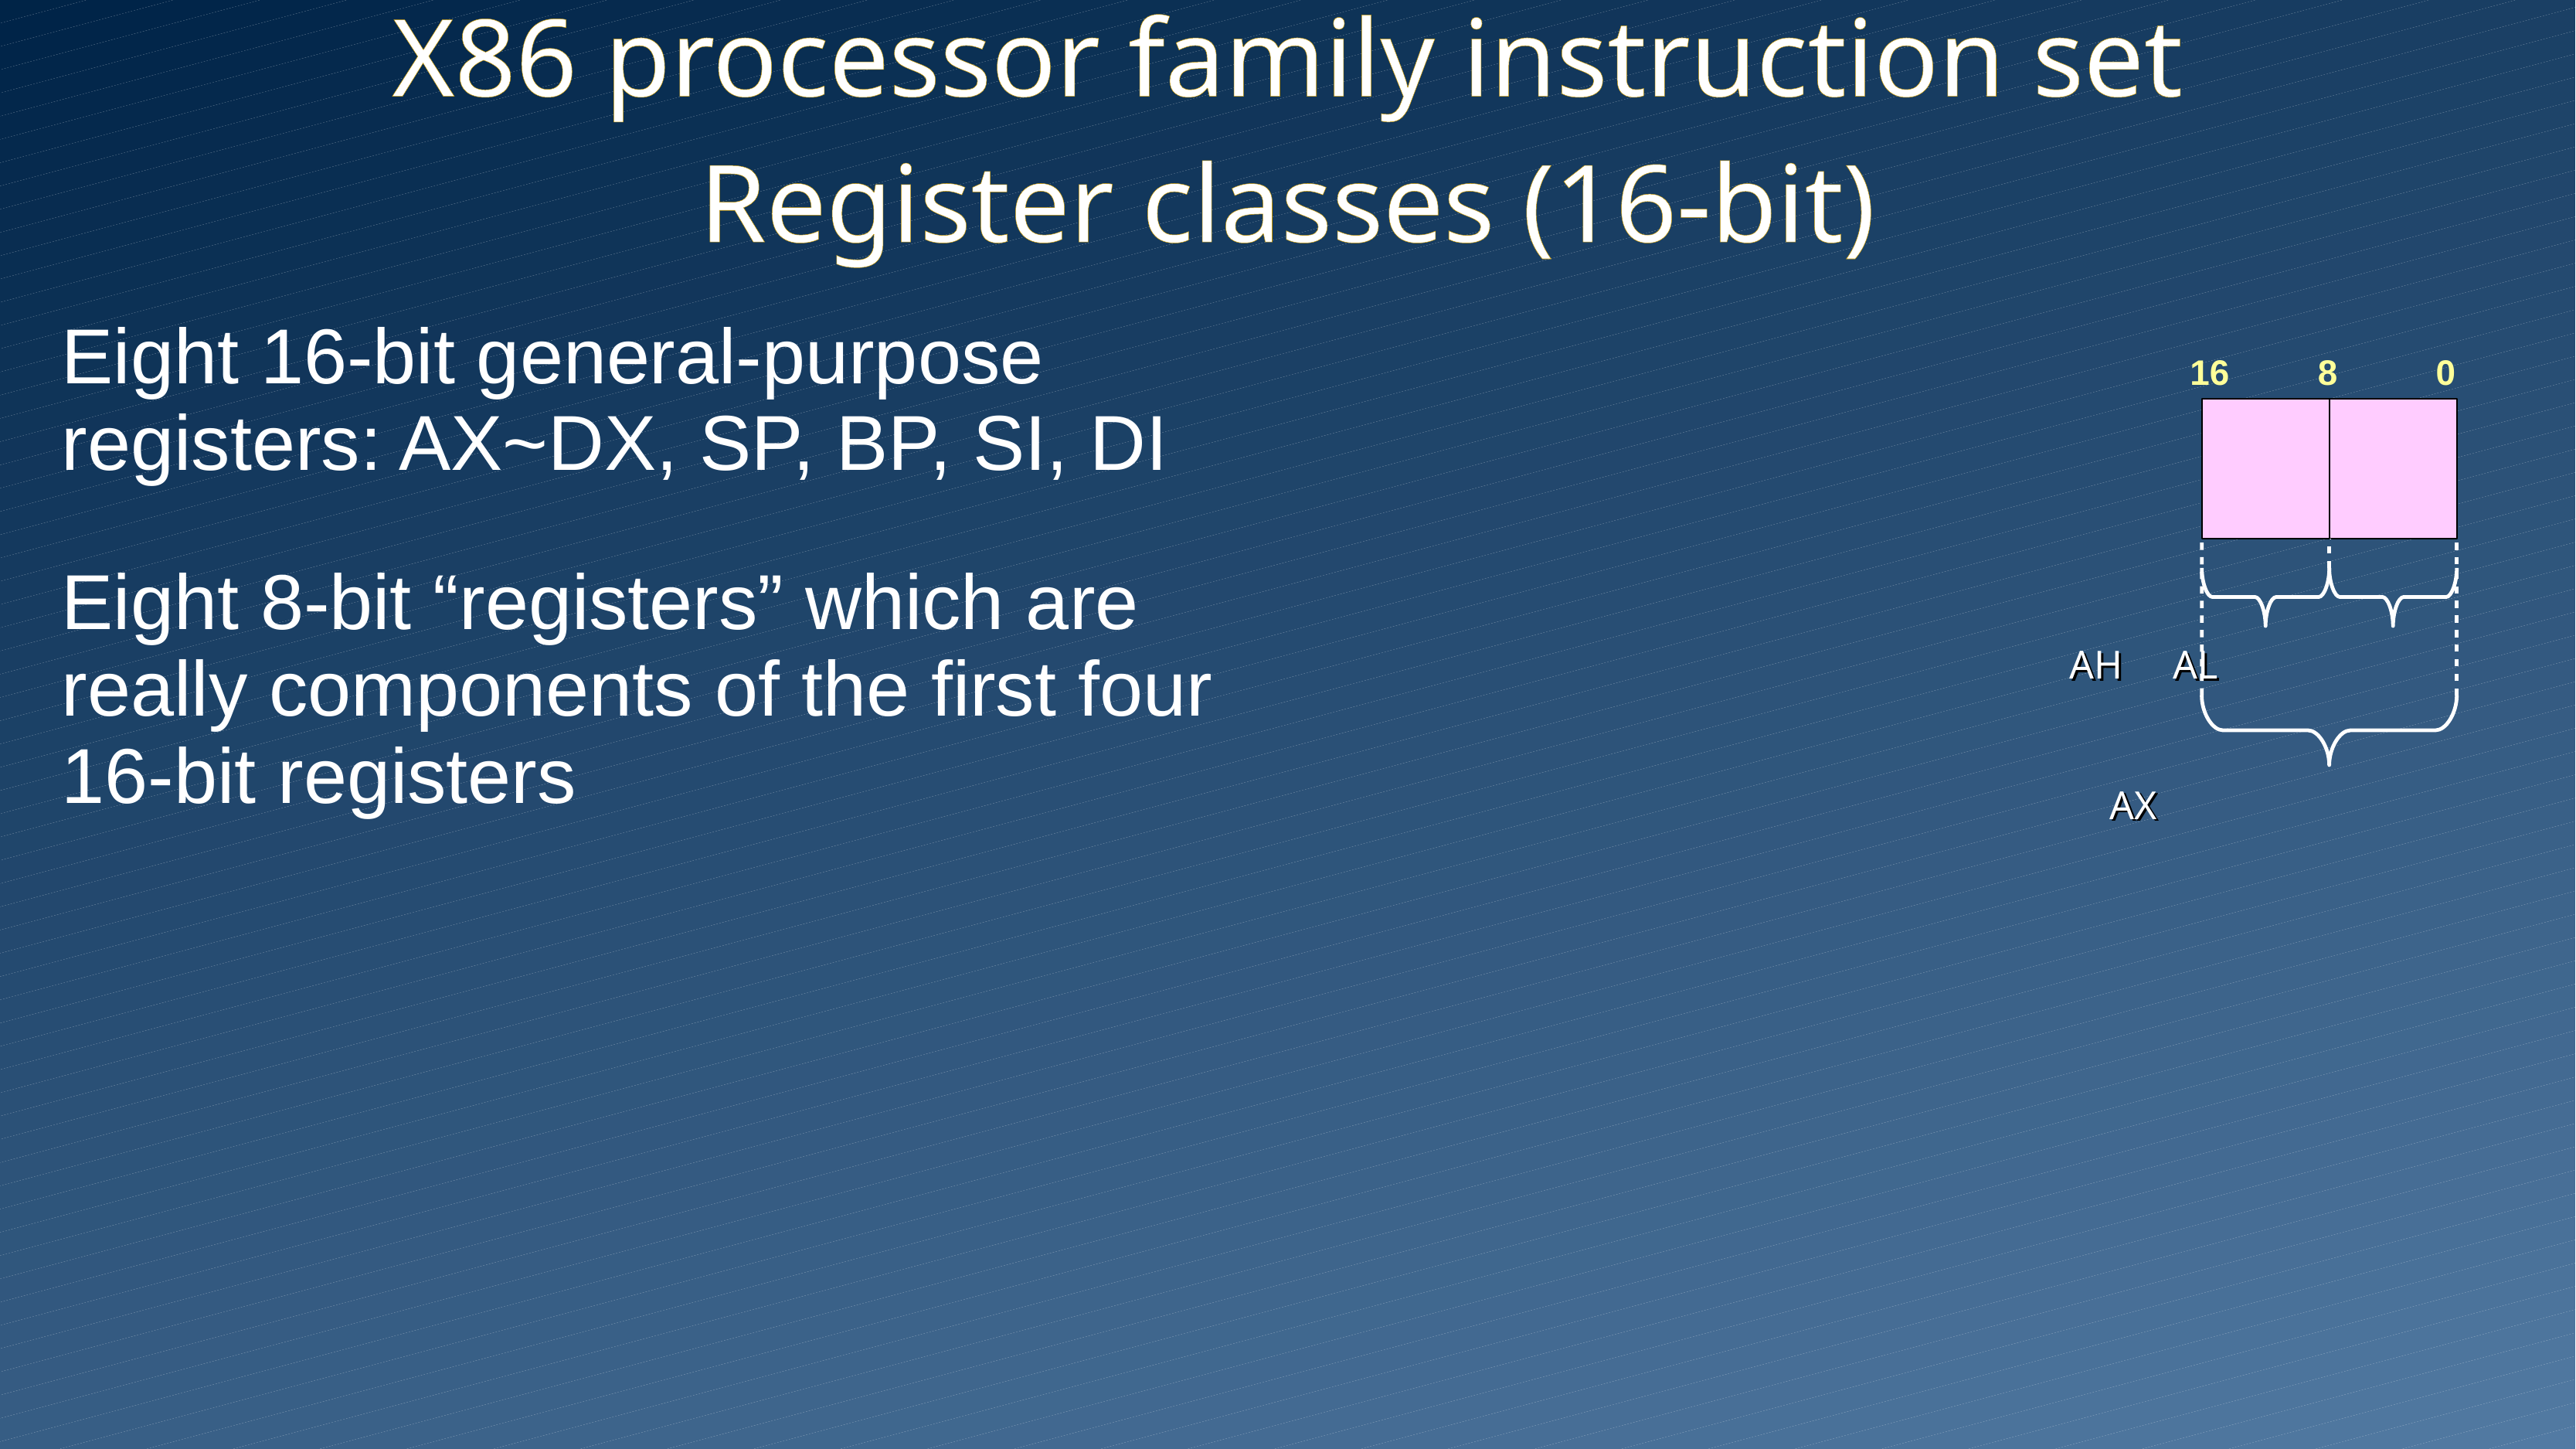

X86 processor family instruction set
Register classes (16-bit)
Eight 16-bit general-purpose registers: AX~DX, SP, BP, SI, DI
Eight 8-bit “registers” which are really components of the first four 16-bit registers
16 8 0
# AH AL
 AX